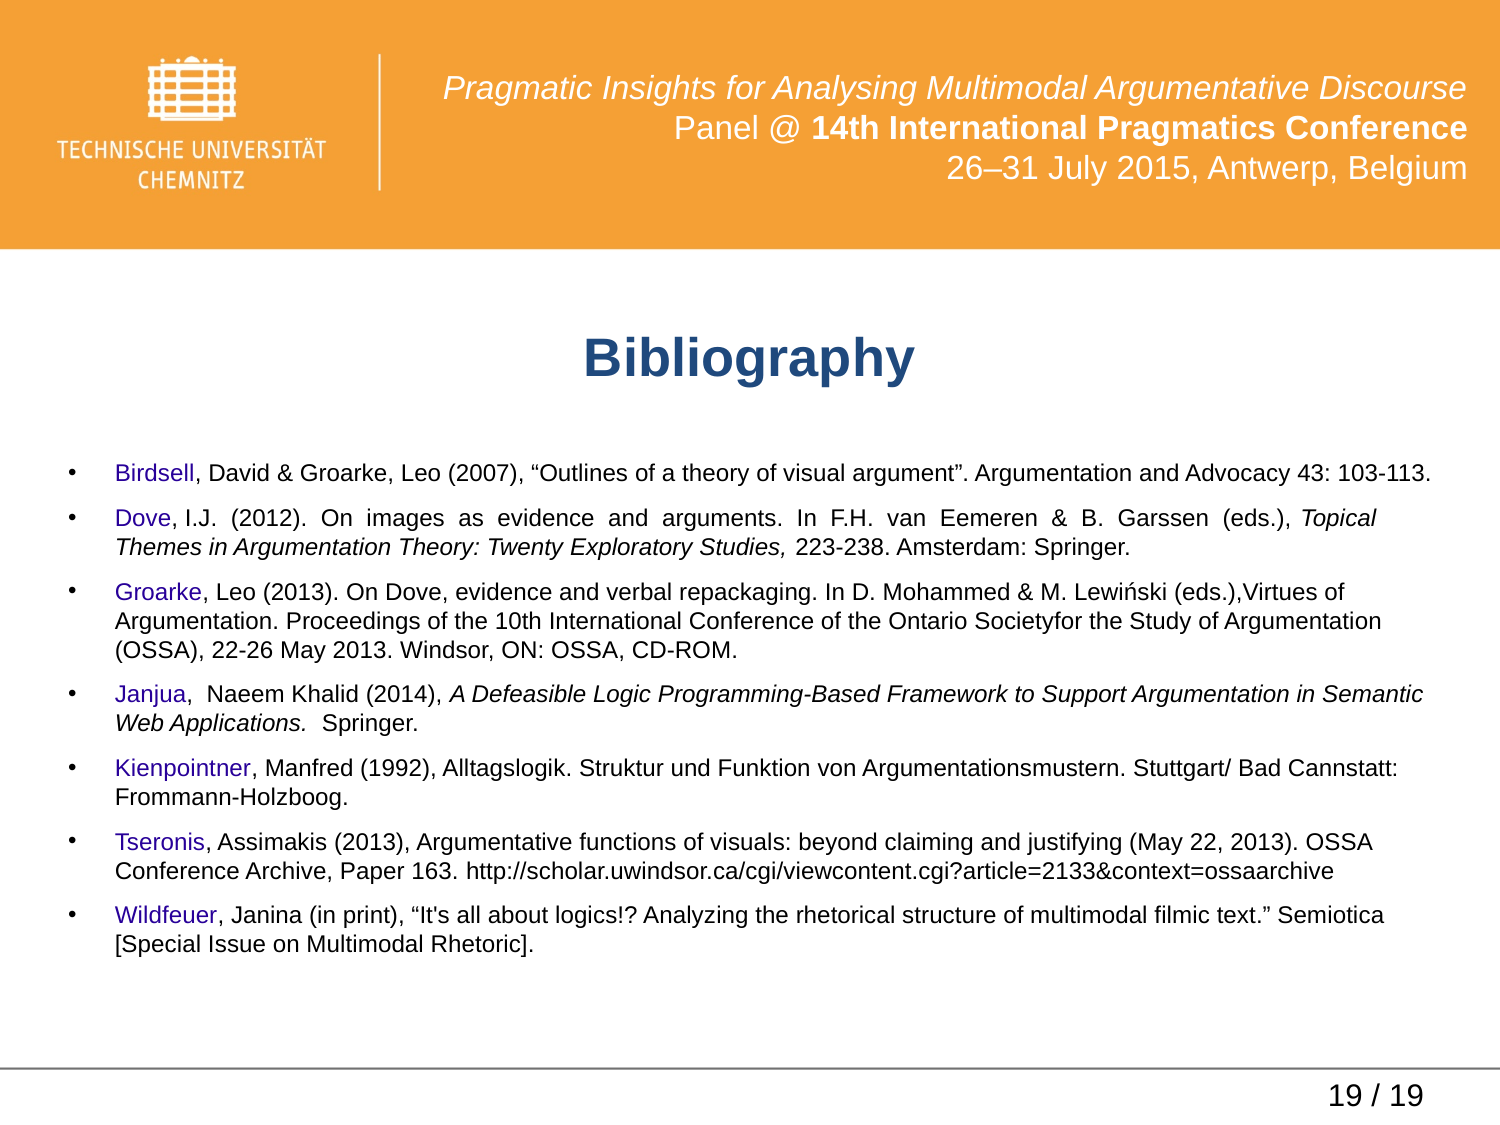

#
Pragmatic Insights for Analysing Multimodal Argumentative Discourse
Panel @ 14th International Pragmatics Conference
26–31 July 2015, Antwerp, Belgium
Bibliography
Birdsell, David & Groarke, Leo (2007), “Outlines of a theory of visual argument”. Argumentation and Advocacy 43: 103-113.
Dove, I.J. (2012). On images as evidence and arguments. In F.H. van Eemeren & B. Garssen (eds.), Topical Themes in Argumentation Theory: Twenty Exploratory Studies, 223-238. Amsterdam: Springer.
Groarke, Leo (2013). On Dove, evidence and verbal repackaging. In D. Mohammed & M. Lewiński (eds.),Virtues of Argumentation. Proceedings of the 10th International Conference of the Ontario Societyfor the Study of Argumentation (OSSA), 22-26 May 2013. Windsor, ON: OSSA, CD-ROM.
Janjua, Naeem Khalid (2014), A Defeasible Logic Programming-Based Framework to Support Argumentation in Semantic Web Applications. Springer.
Kienpointner, Manfred (1992), Alltagslogik. Struktur und Funktion von Argumentationsmustern. Stuttgart/ Bad Cannstatt: Frommann-Holzboog.
Tseronis, Assimakis (2013), Argumentative functions of visuals: beyond claiming and justifying (May 22, 2013). OSSA Conference Archive, Paper 163. http://scholar.uwindsor.ca/cgi/viewcontent.cgi?article=2133&context=ossaarchive
Wildfeuer, Janina (in print), “It's all about logics!? Analyzing the rhetorical structure of multimodal filmic text.” Semiotica [Special Issue on Multimodal Rhetoric].